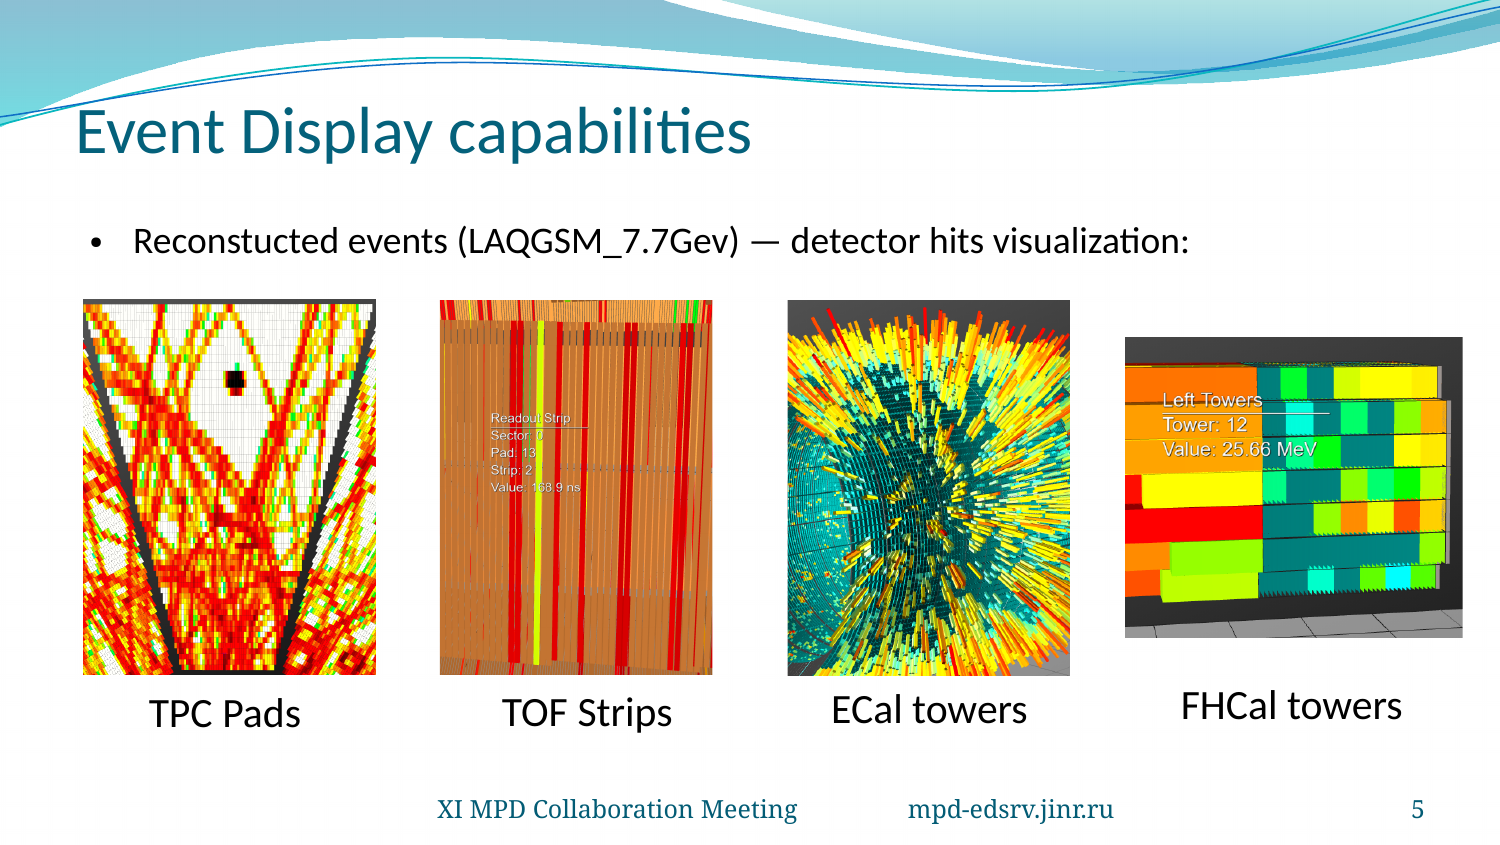

# Event Display capabilities
Reconstucted events (LAQGSM_7.7Gev) — detector hits visualization:
FHCal towers
ECal towers
TOF Strips
TPC Pads
XI MPD Collaboration Meeting mpd-edsrv.jinr.ru
5